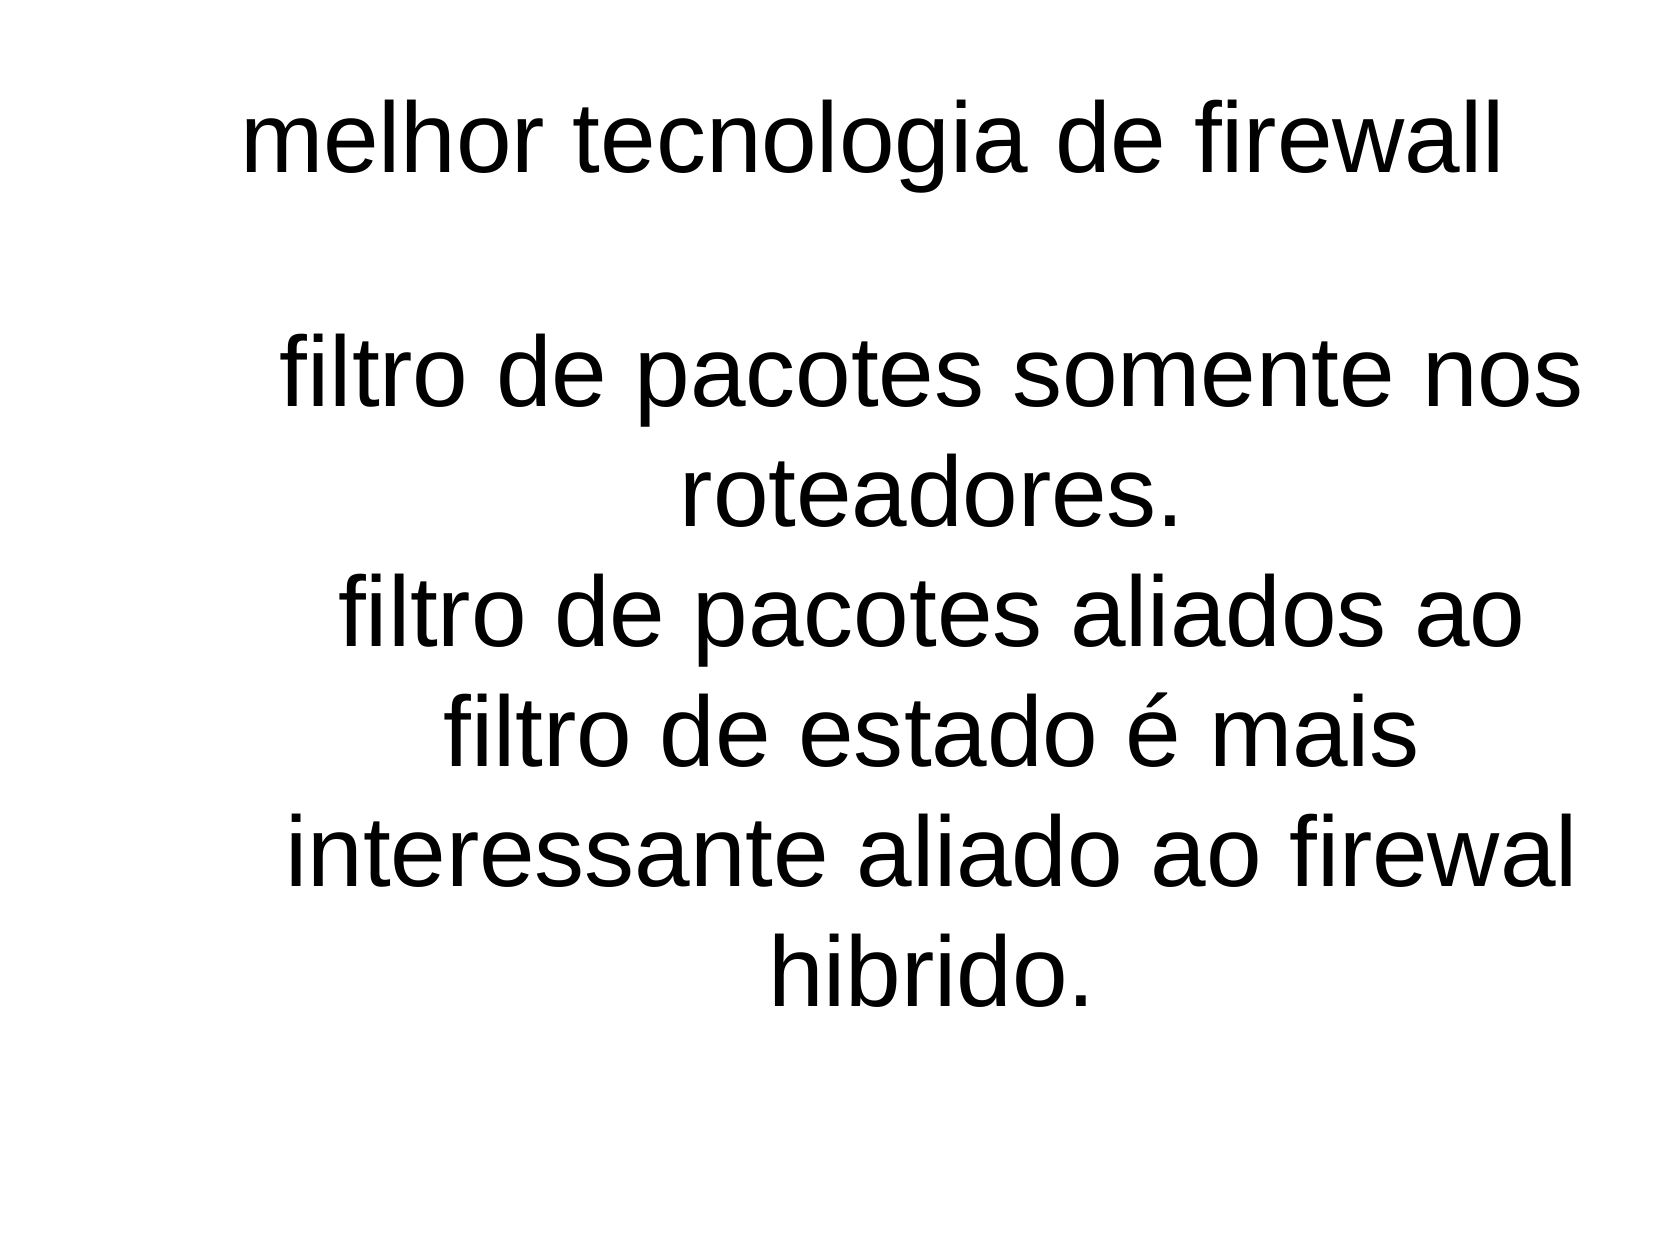

# melhor tecnologia de firewall
filtro de pacotes somente nos roteadores.
filtro de pacotes aliados ao filtro de estado é mais interessante aliado ao firewal hibrido.